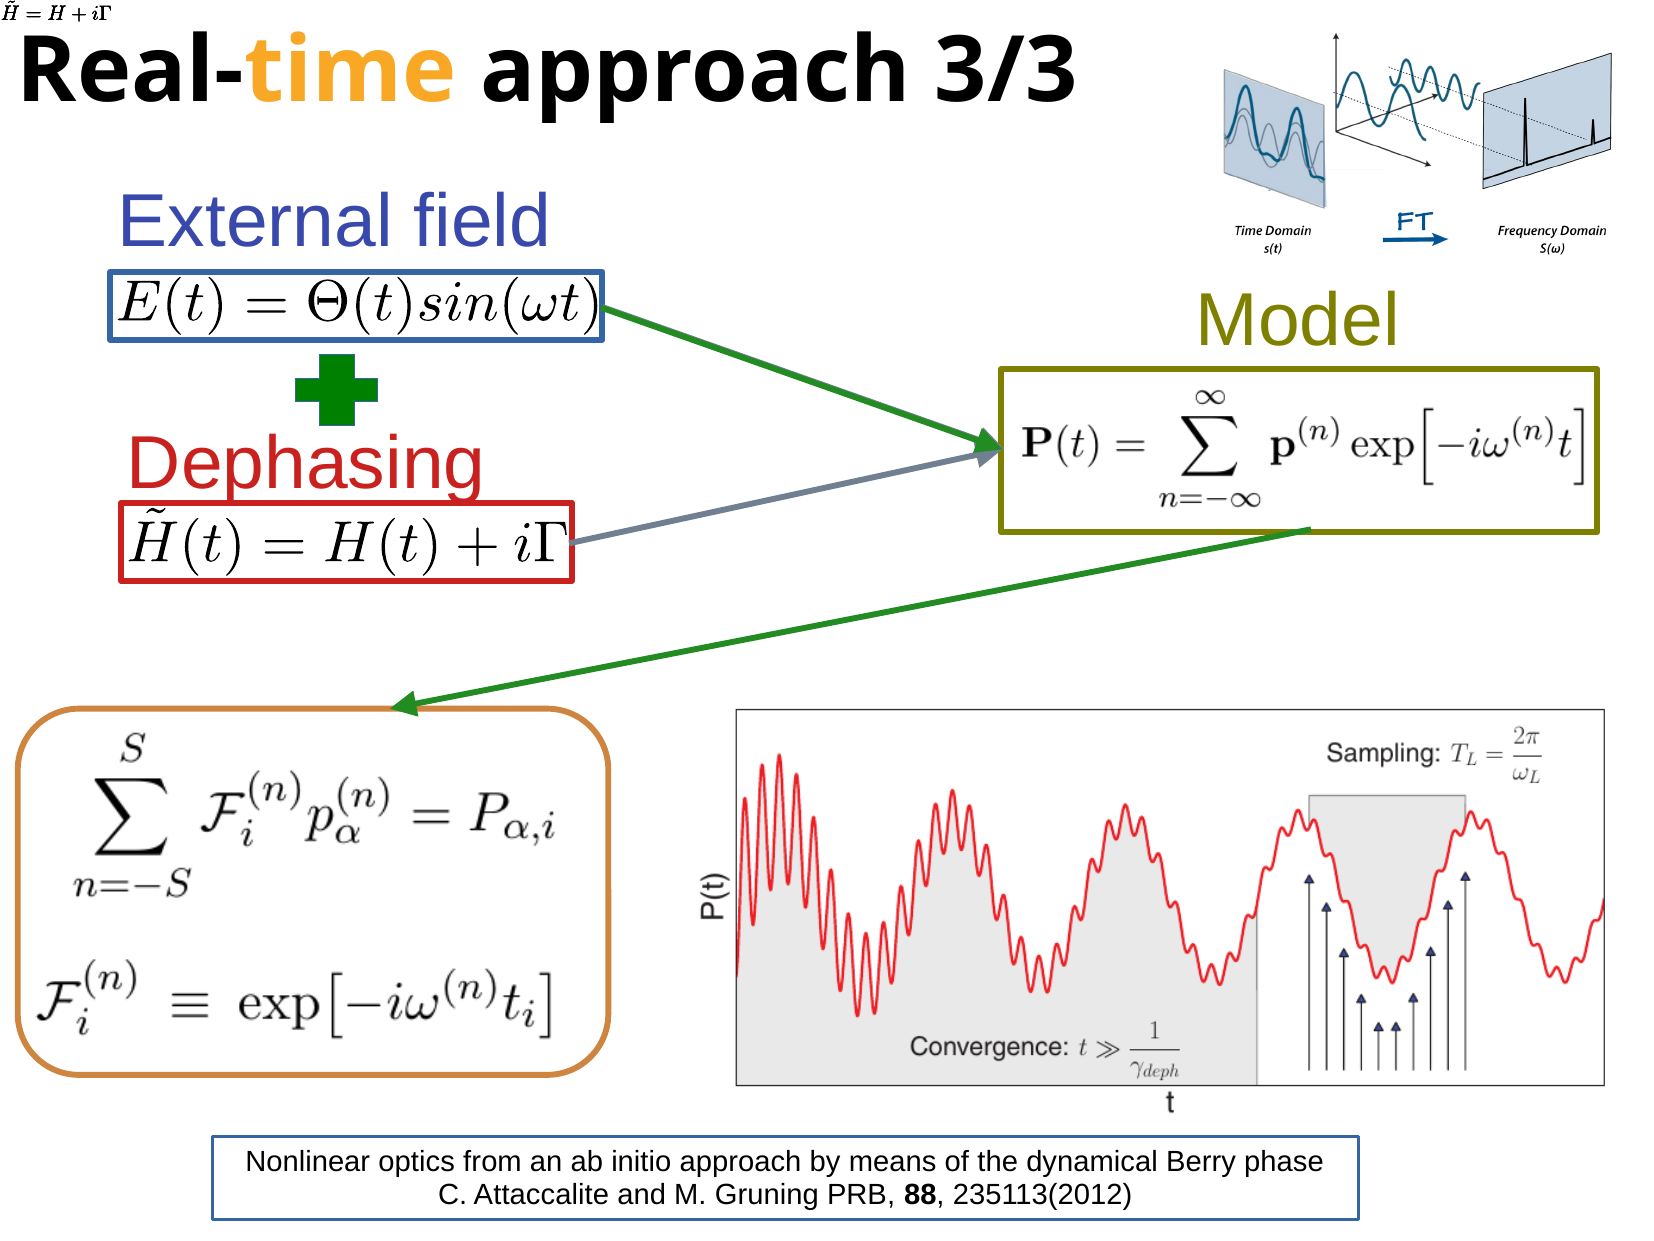

# Real-time approach 3/3
External field
Model
Dephasing
Nonlinear optics from an ab initio approach by means of the dynamical Berry phase
C. Attaccalite and M. Gruning PRB, 88, 235113(2012)